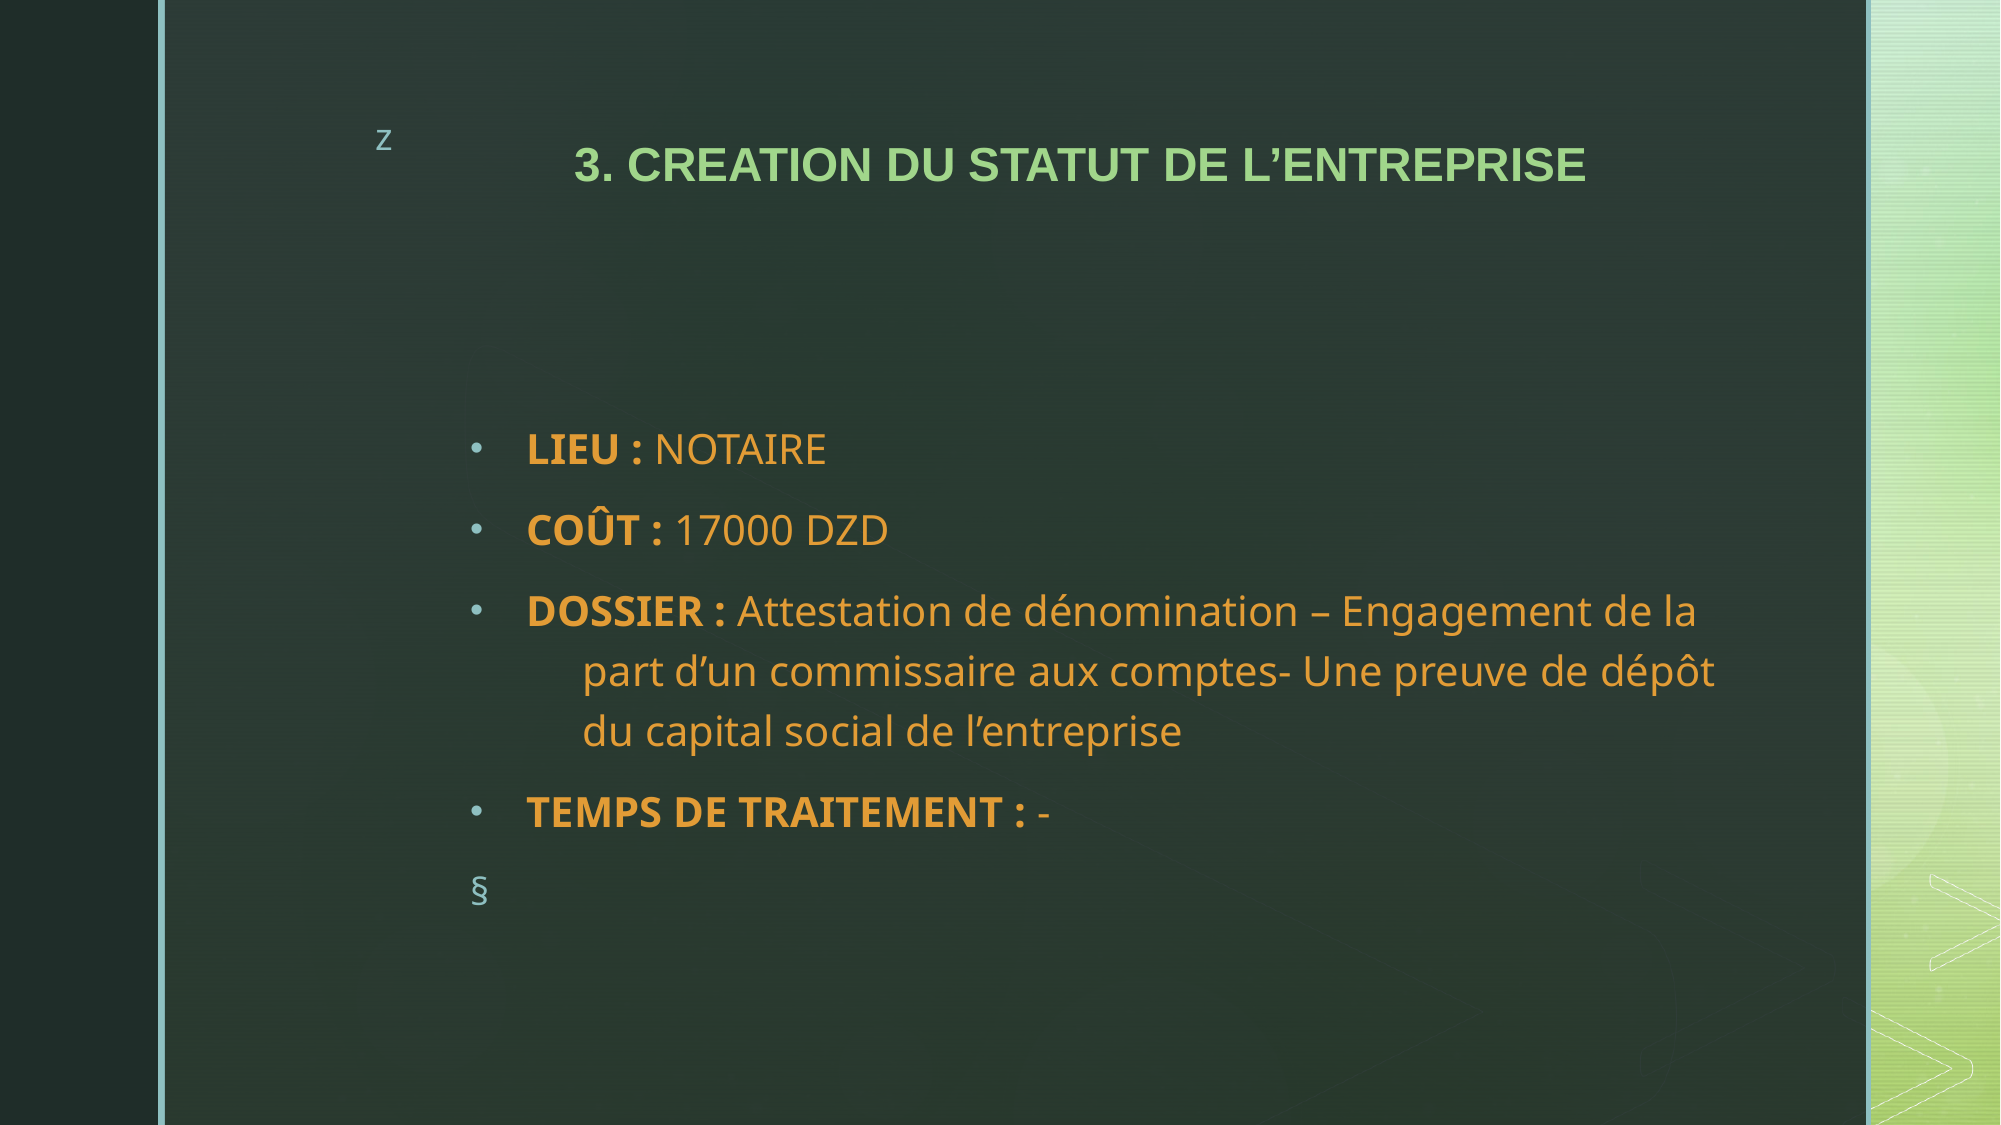

# 3. CREATION DU STATUT DE L’ENTREPRISE
LIEU : NOTAIRE
COÛT : 17000 DZD
DOSSIER : Attestation de dénomination – Engagement de la part d’un commissaire aux comptes- Une preuve de dépôt du capital social de l’entreprise
TEMPS DE TRAITEMENT : -